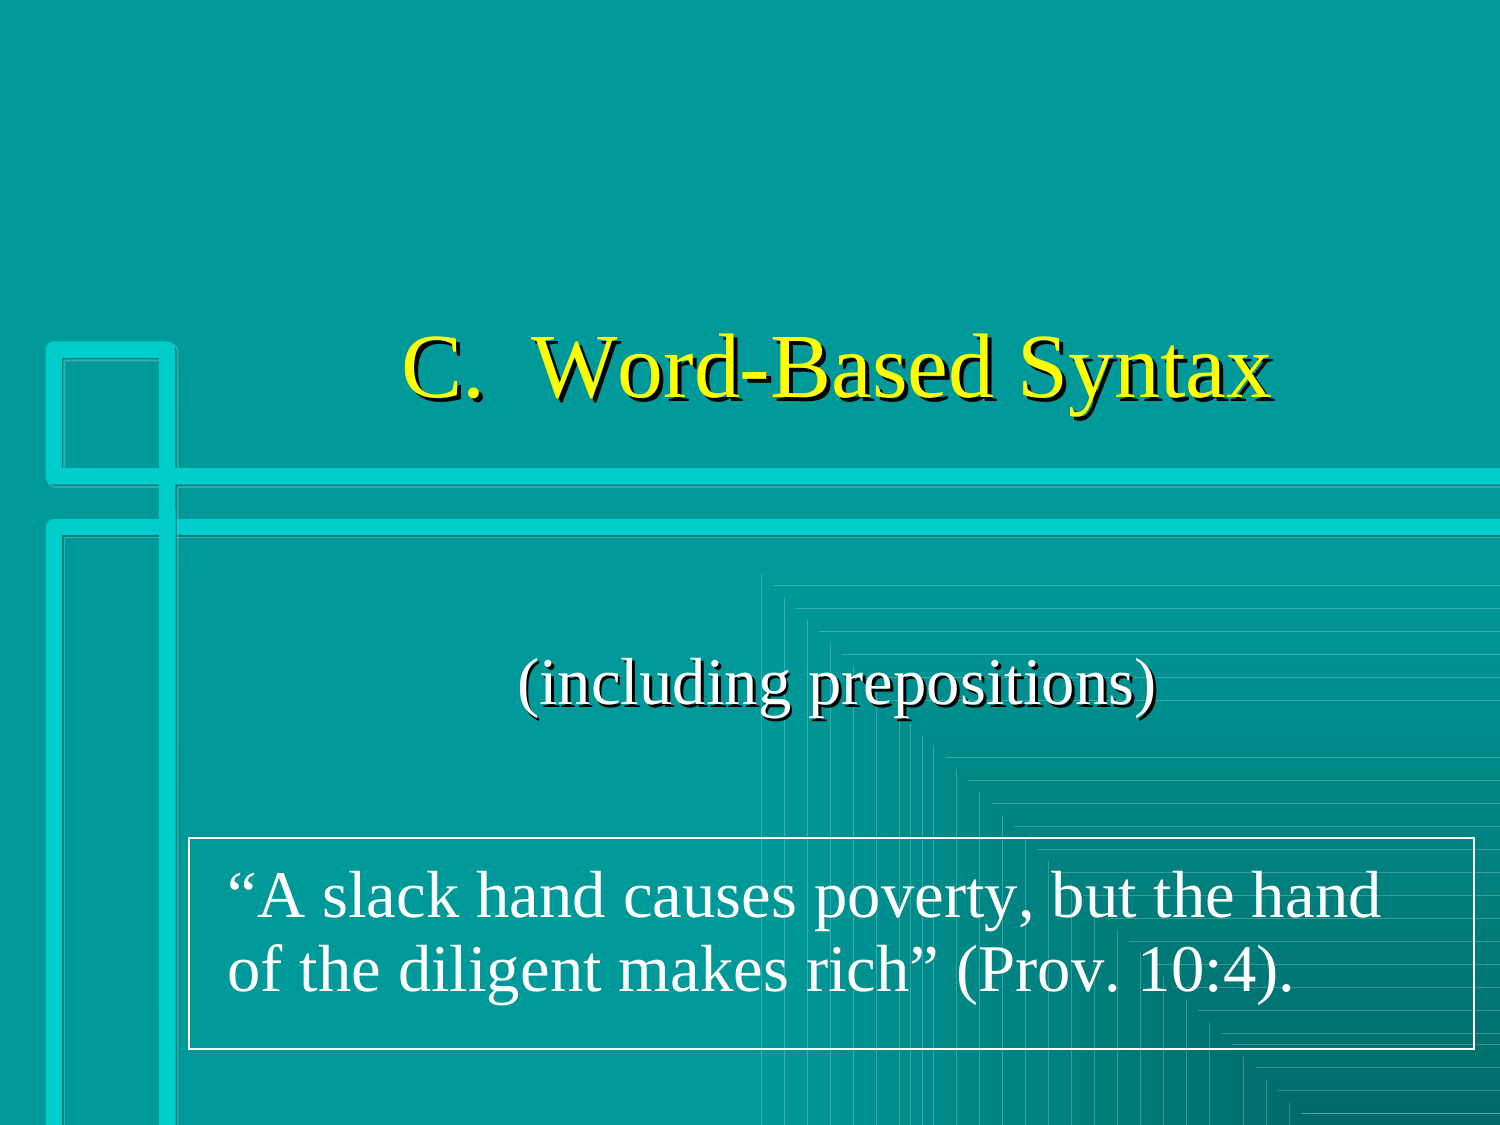

# C. Word-Based Syntax
(including prepositions)
“A slack hand causes poverty, but the hand of the diligent makes rich” (Prov. 10:4).